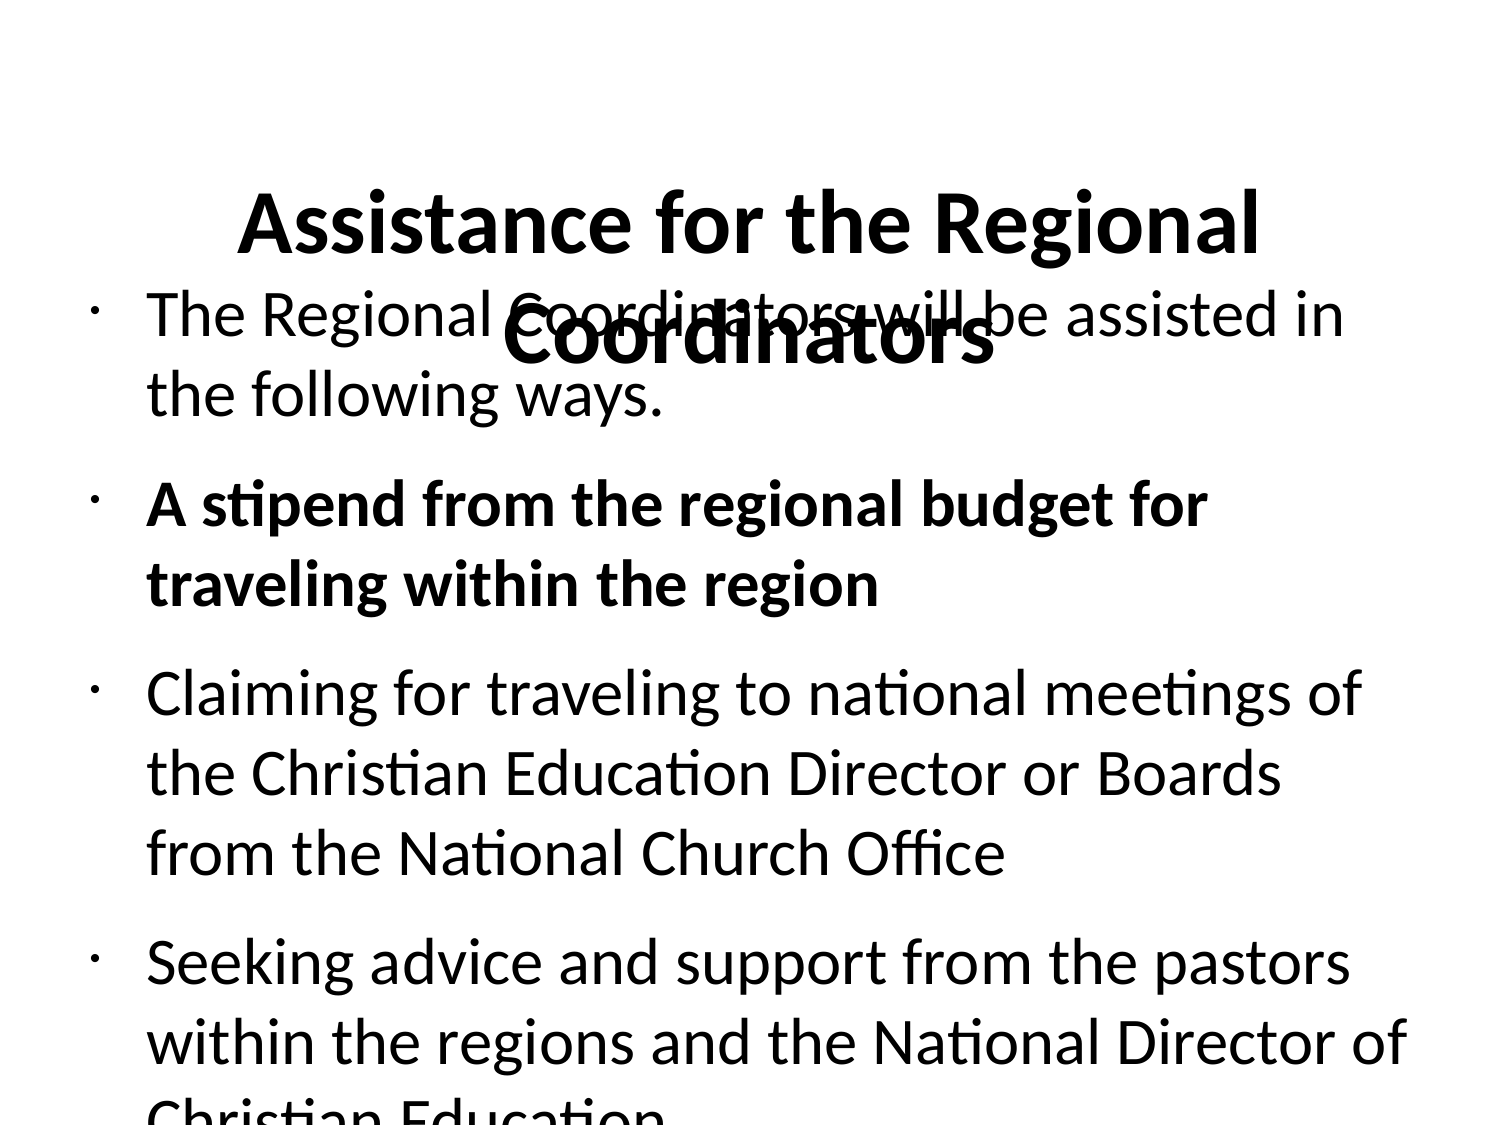

# Assistance for the Regional Coordinators
The Regional Coordinators will be assisted in the following ways.
A stipend from the regional budget for traveling within the region
Claiming for traveling to national meetings of the Christian Education Director or Boards from the National Church Office
Seeking advice and support from the pastors within the regions and the National Director of Christian Education
To participate in the annual training sessions which will be held by the National Director of Christian Education